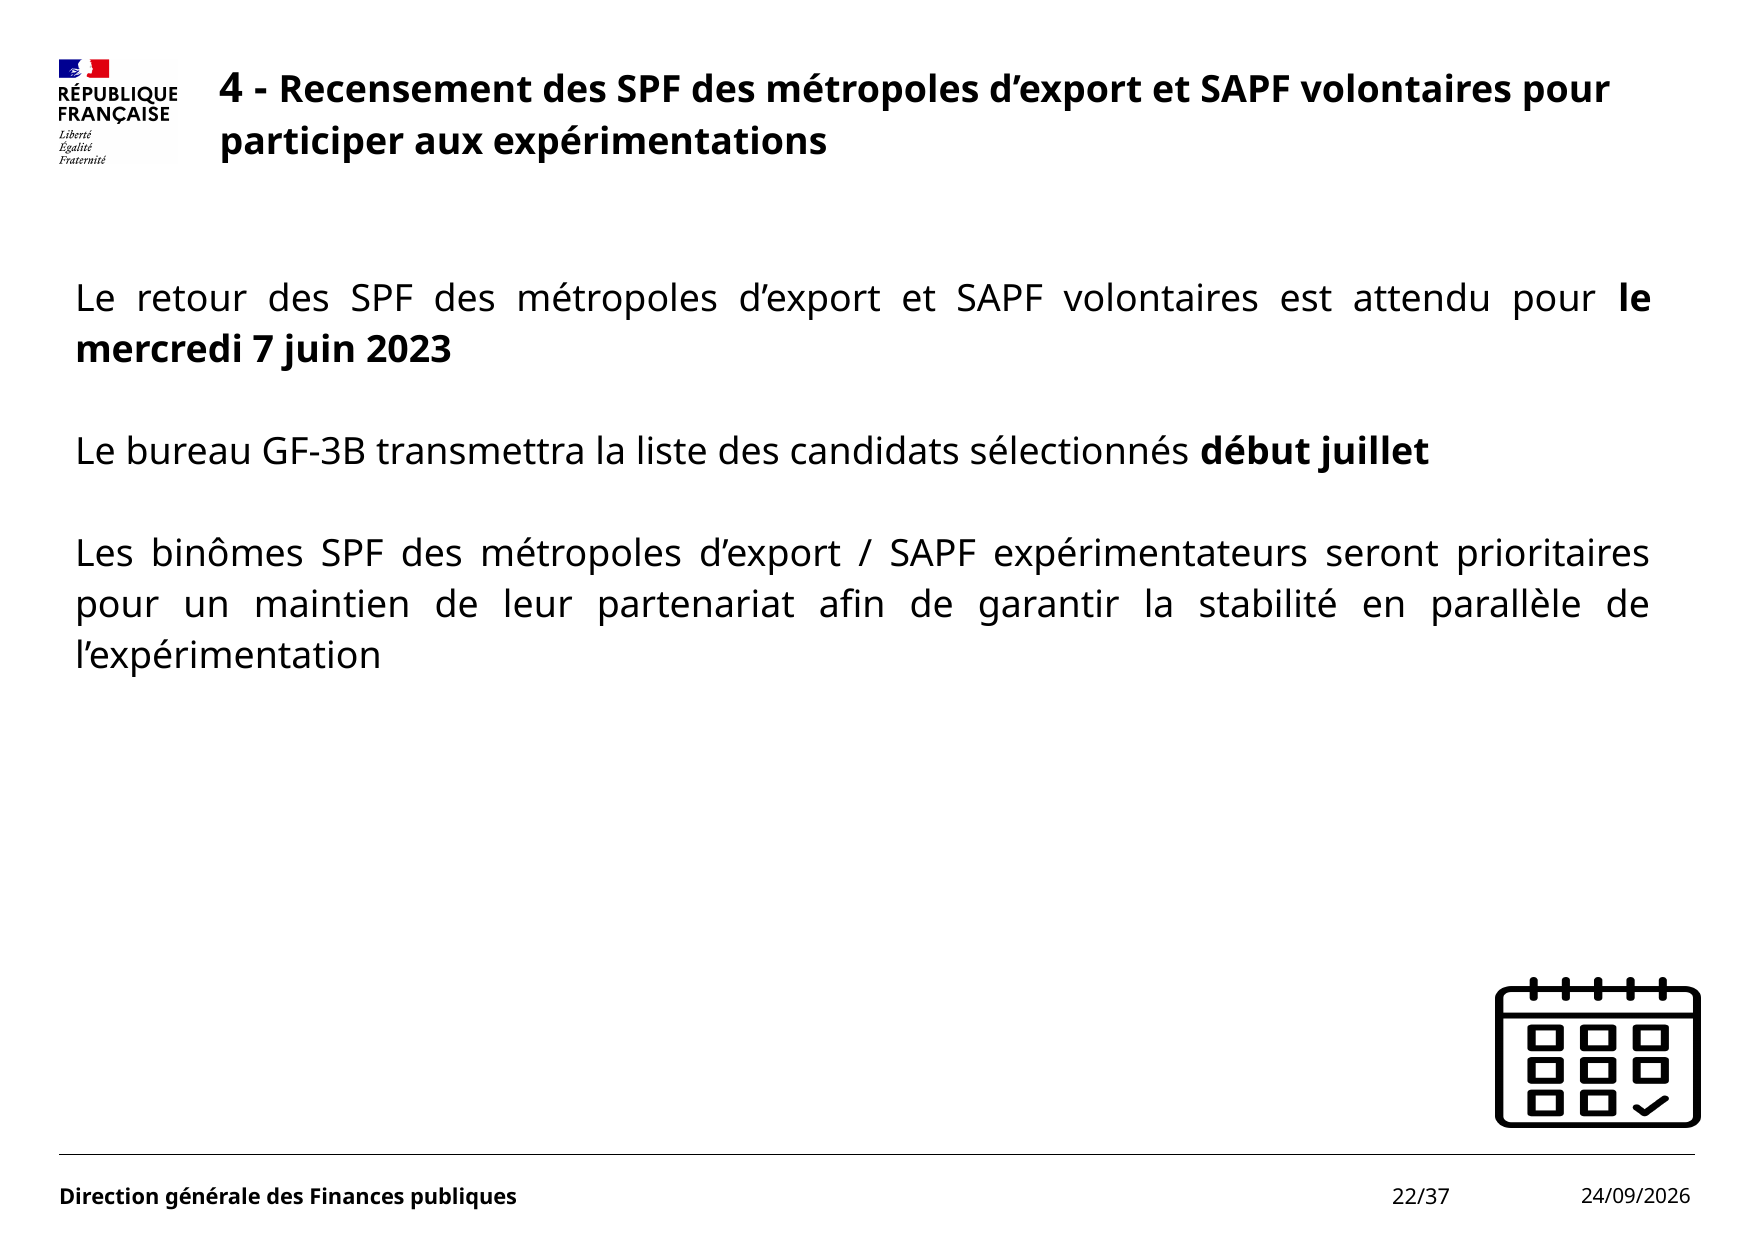

4 - Recensement des SPF des métropoles d’export et SAPF volontaires pour participer aux expérimentations
Le retour des SPF des métropoles d’export et SAPF volontaires est attendu pour le mercredi 7 juin 2023
Le bureau GF-3B transmettra la liste des candidats sélectionnés début juillet
Les binômes SPF des métropoles d’export / SAPF expérimentateurs seront prioritaires pour un maintien de leur partenariat afin de garantir la stabilité en parallèle de l’expérimentation